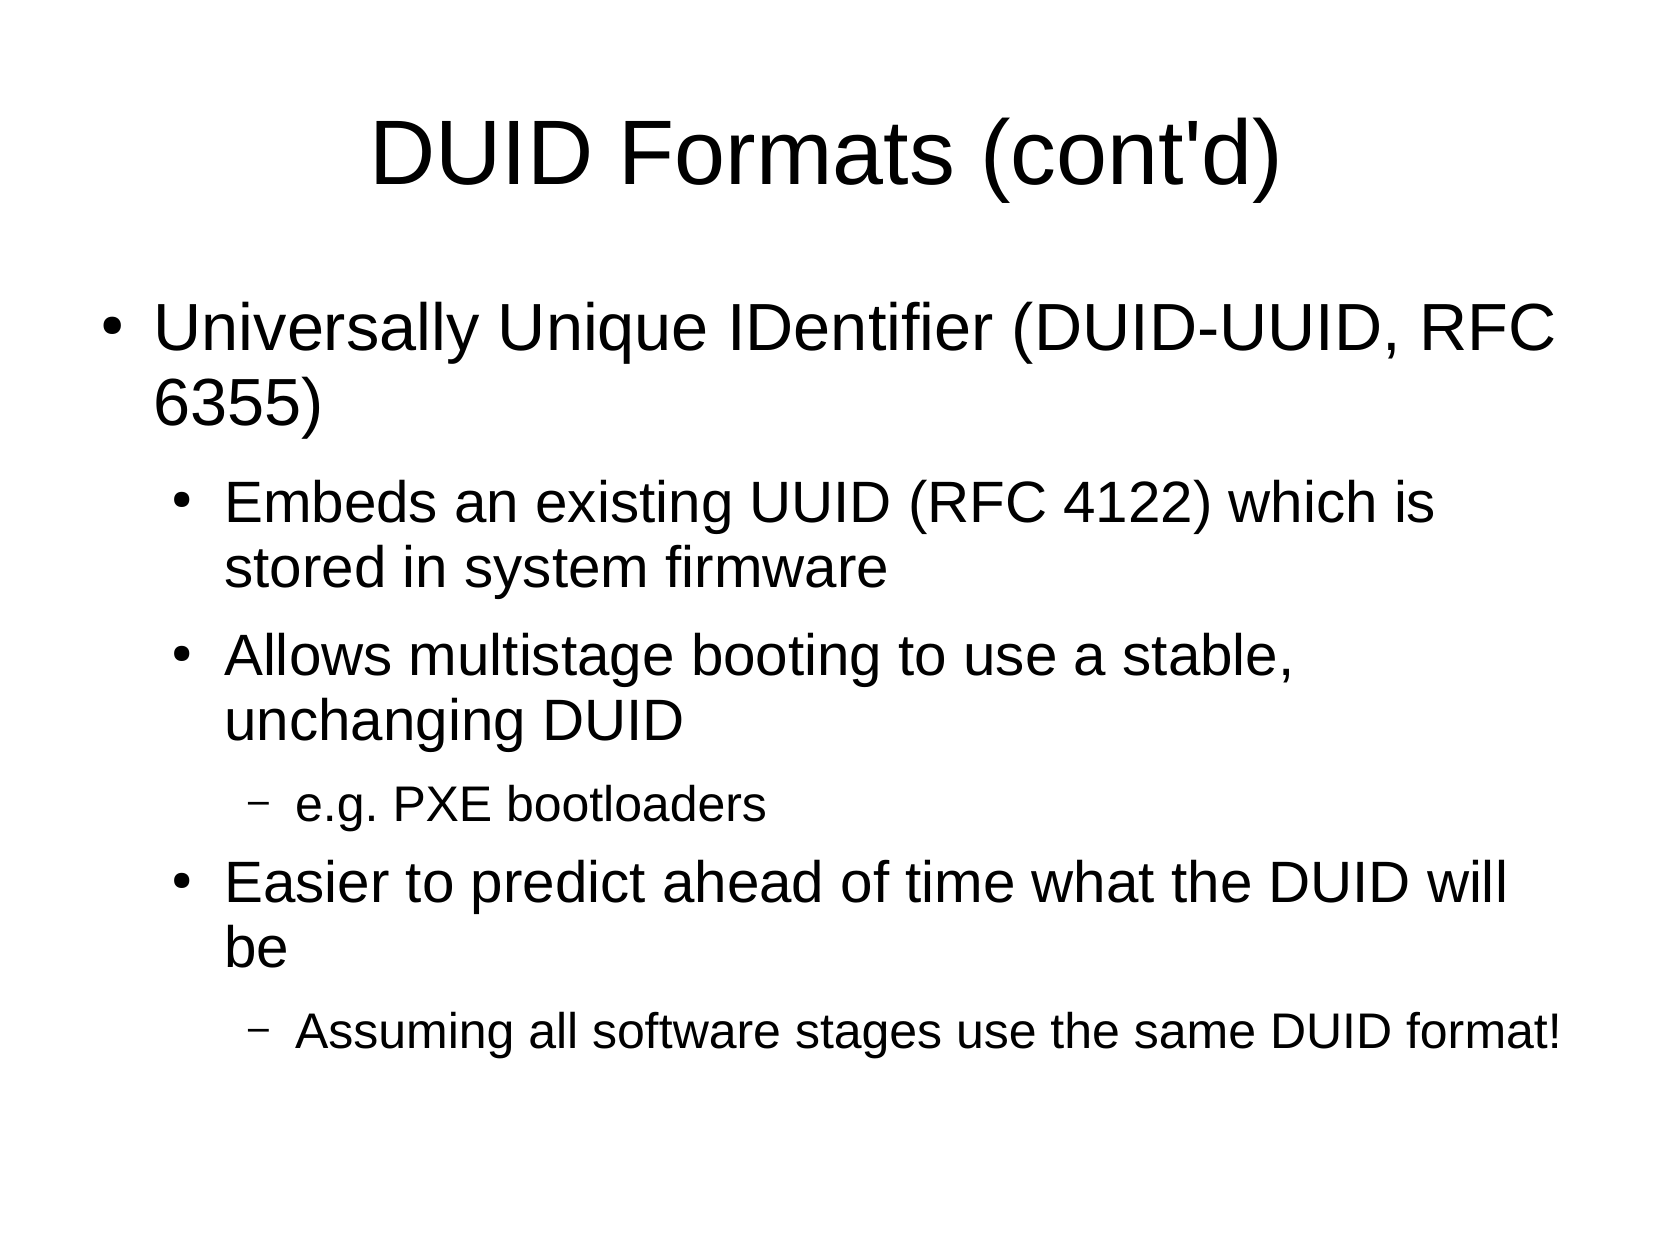

# DUID Formats (cont'd)
Universally Unique IDentifier (DUID-UUID, RFC 6355)
Embeds an existing UUID (RFC 4122) which is stored in system firmware
Allows multistage booting to use a stable, unchanging DUID
e.g. PXE bootloaders
Easier to predict ahead of time what the DUID will be
Assuming all software stages use the same DUID format!